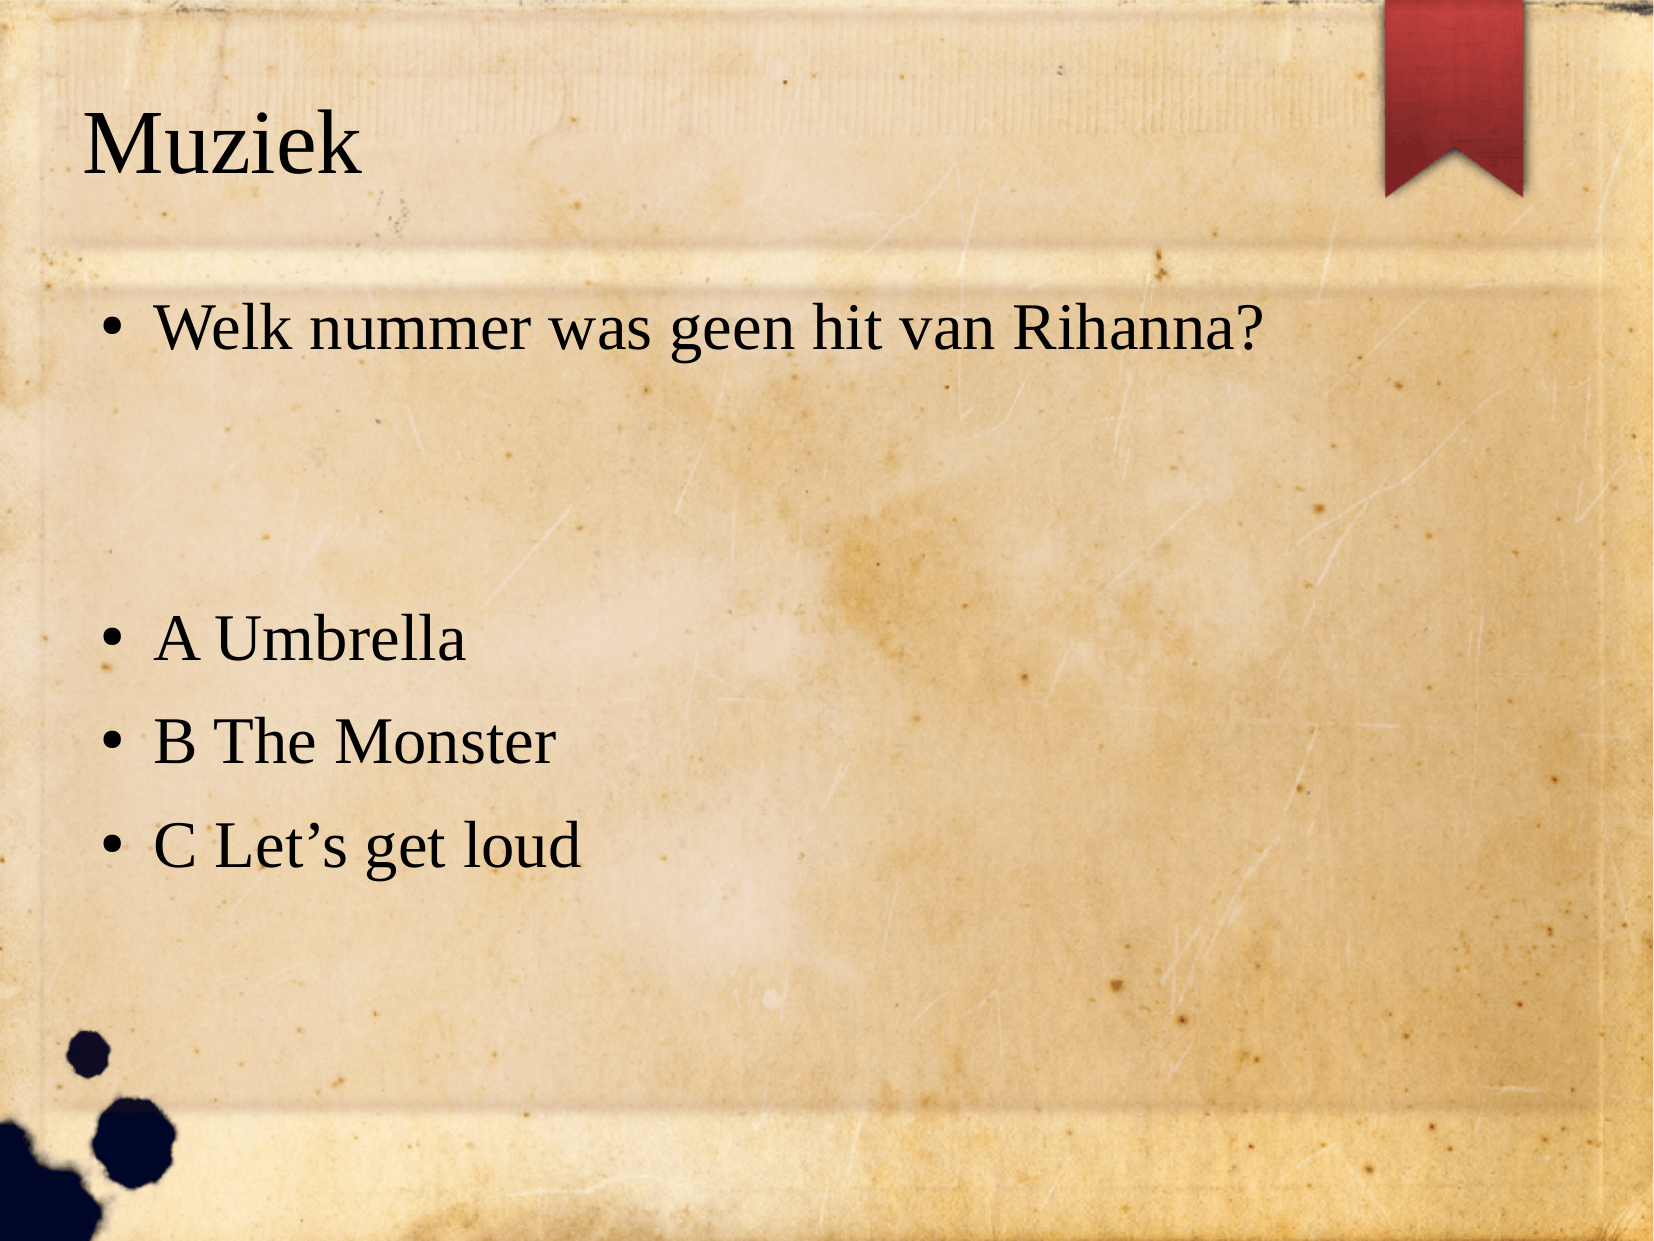

# Muziek
Welk nummer was geen hit van Rihanna?
A Umbrella
B The Monster
C Let’s get loud